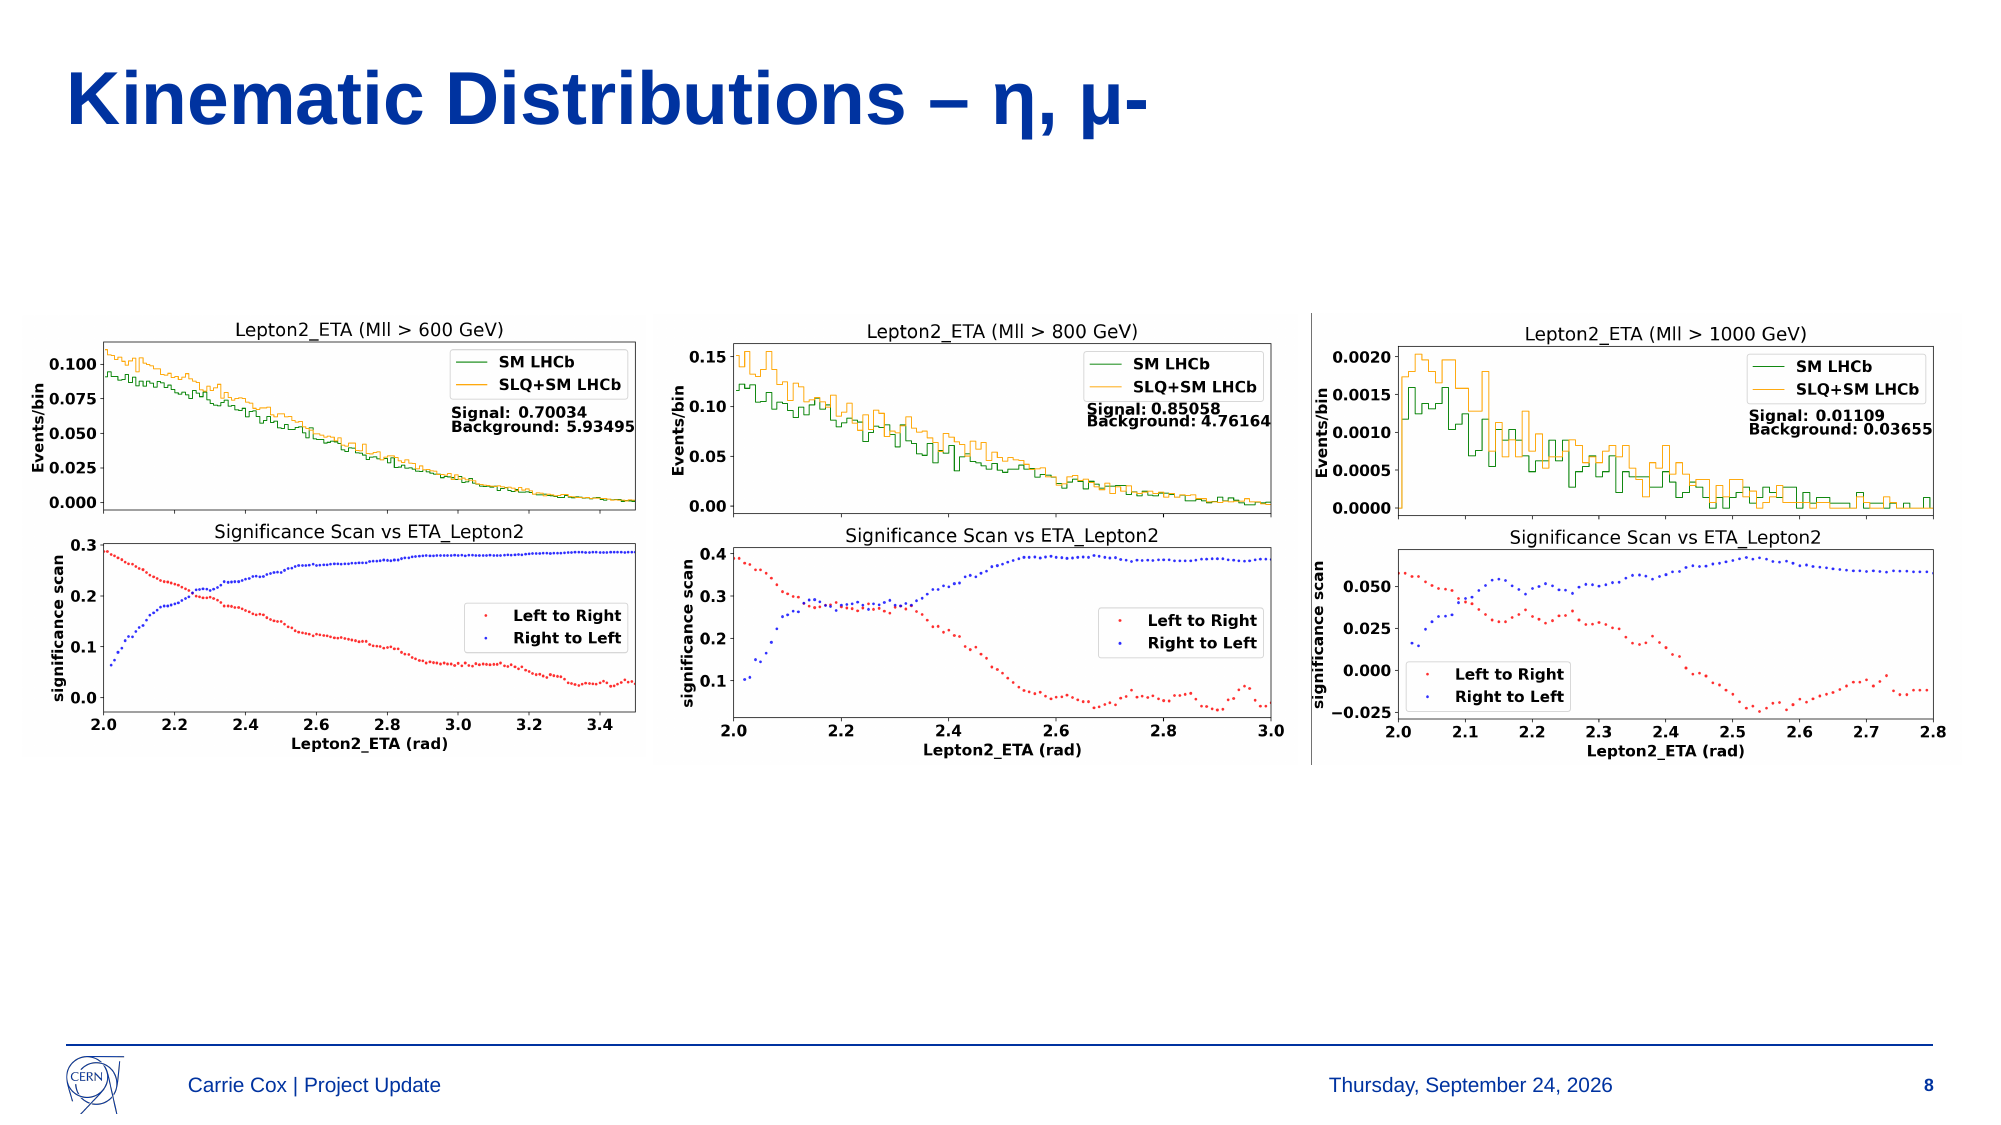

# Kinematic Distributions – η, μ-
Carrie Cox | Project Update